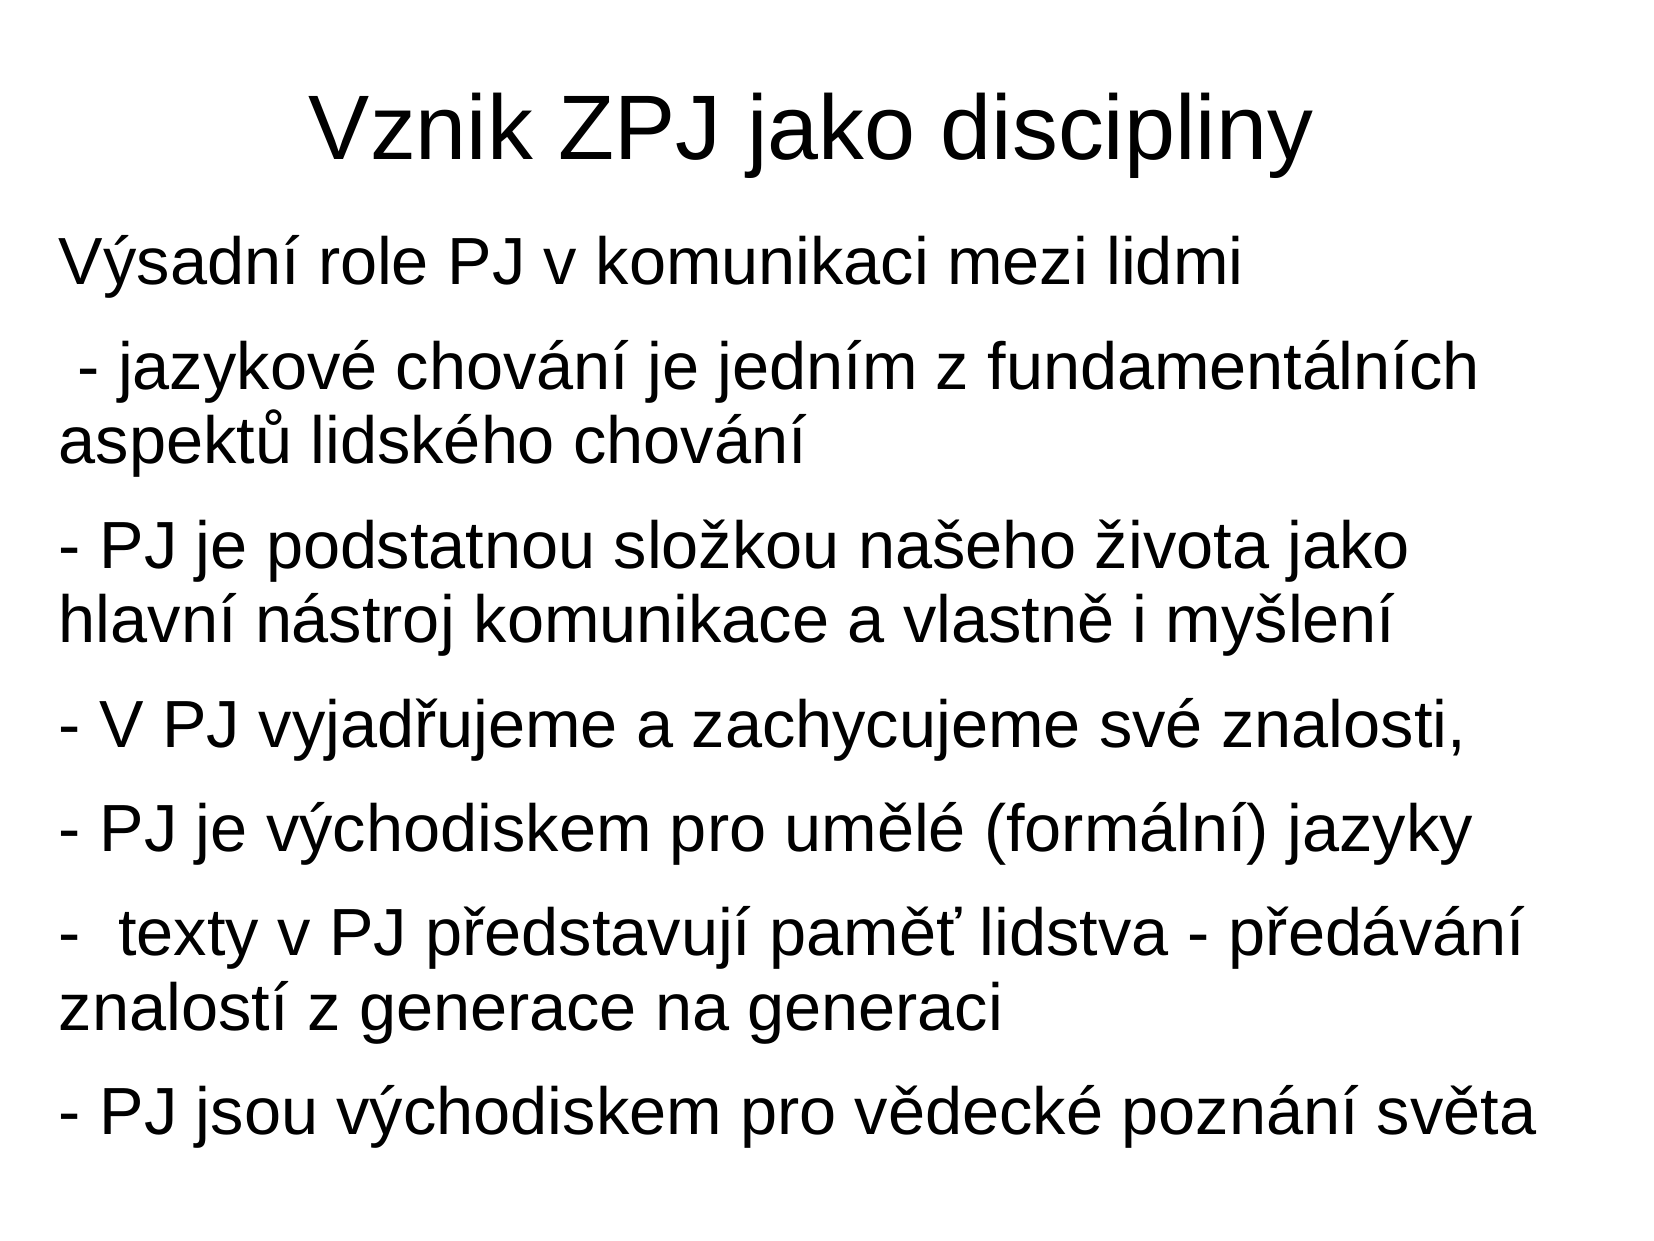

# Vznik ZPJ jako discipliny
Výsadní role PJ v komunikaci mezi lidmi
 - jazykové chování je jedním z fundamentálních aspektů lidského chování
- PJ je podstatnou složkou našeho života jako hlavní nástroj komunikace a vlastně i myšlení
- V PJ vyjadřujeme a zachycujeme své znalosti,
- PJ je východiskem pro umělé (formální) jazyky
- texty v PJ představují paměť lidstva - předávání znalostí z generace na generaci
- PJ jsou východiskem pro vědecké poznání světa